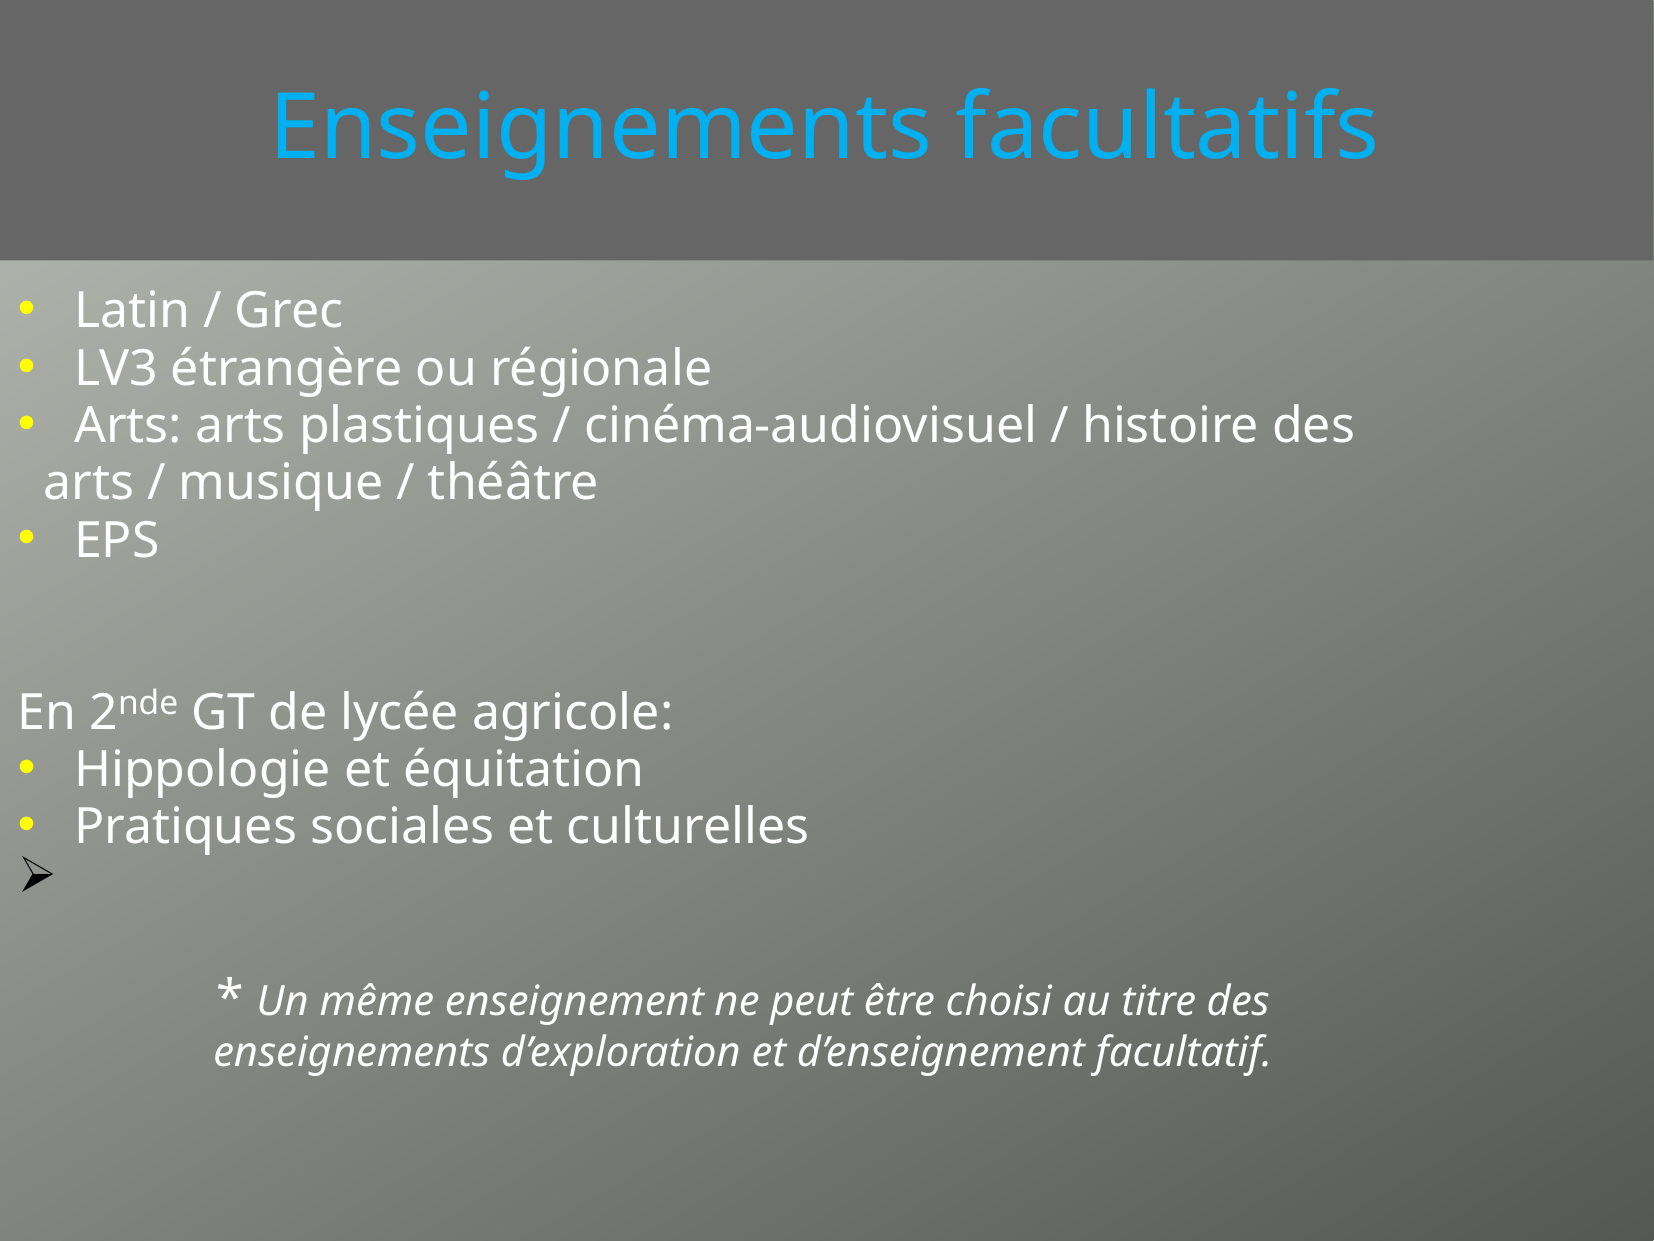

Enseignements facultatifs
Latin / Grec
LV3 étrangère ou régionale
Arts: arts plastiques / cinéma-audiovisuel / histoire des
 arts / musique / théâtre
EPS
En 2nde GT de lycée agricole:
Hippologie et équitation
Pratiques sociales et culturelles
* Un même enseignement ne peut être choisi au titre des
enseignements d’exploration et d’enseignement facultatif.